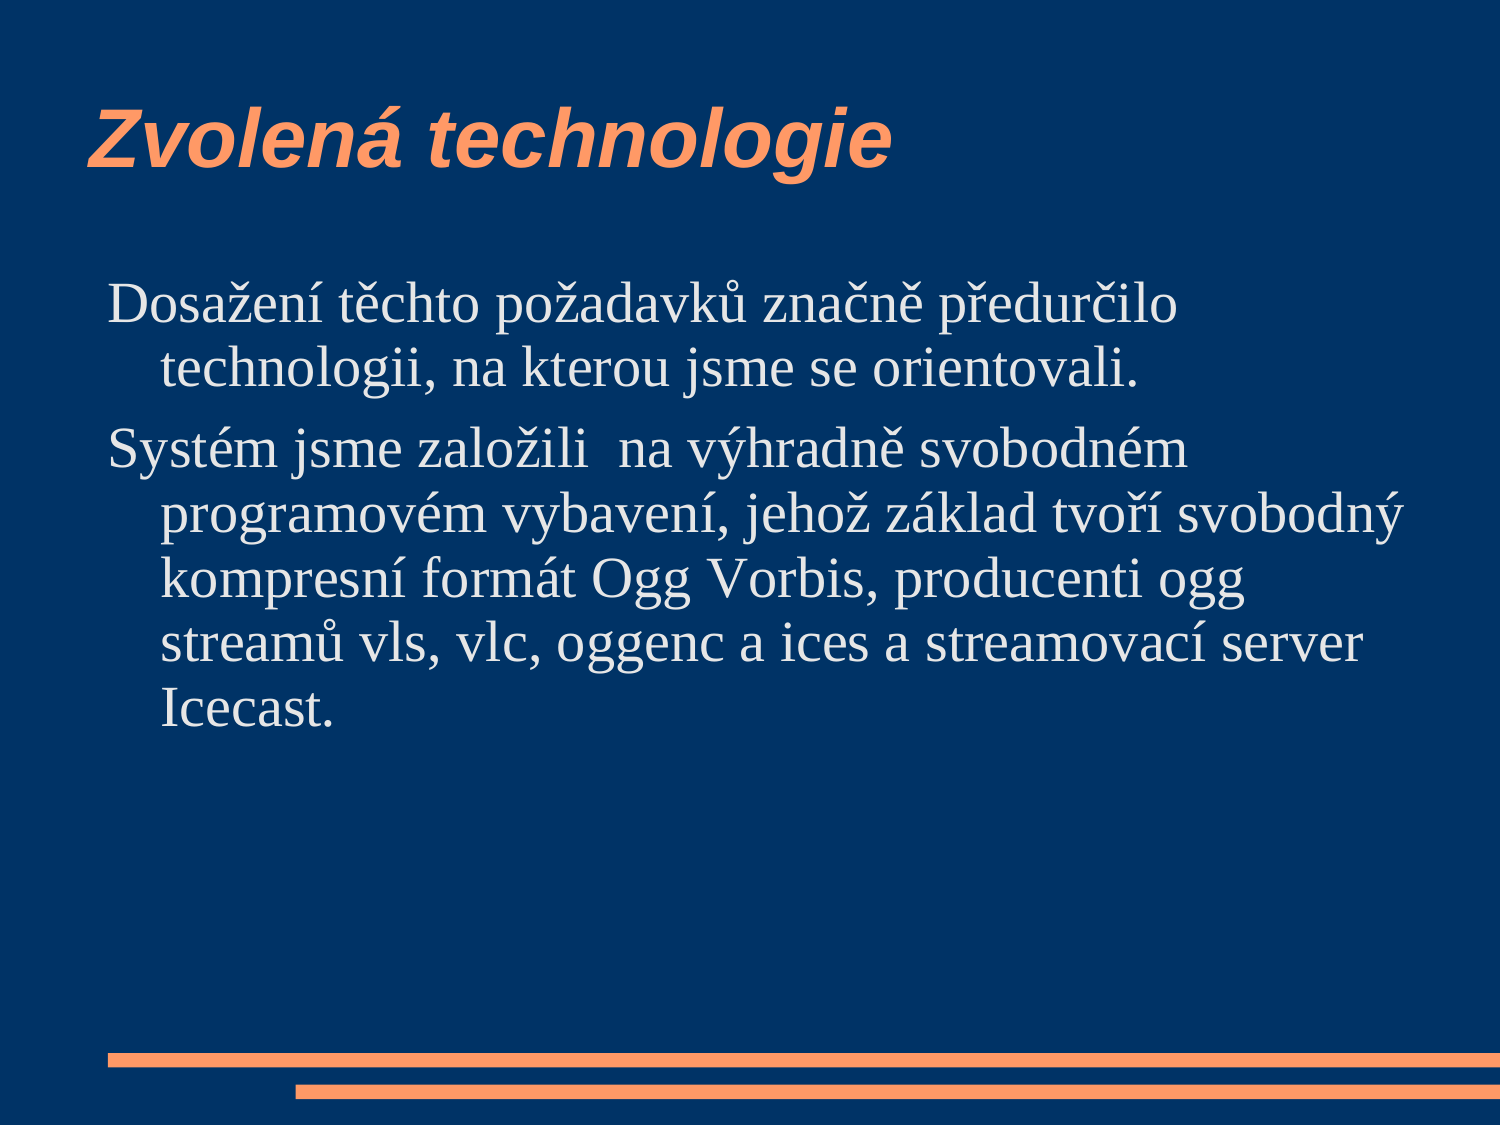

# Zvolená technologie
Dosažení těchto požadavků značně předurčilo technologii, na kterou jsme se orientovali.
Systém jsme založili na výhradně svobodném programovém vybavení, jehož základ tvoří svobodný kompresní formát Ogg Vorbis, producenti ogg streamů vls, vlc, oggenc a ices a streamovací server Icecast.